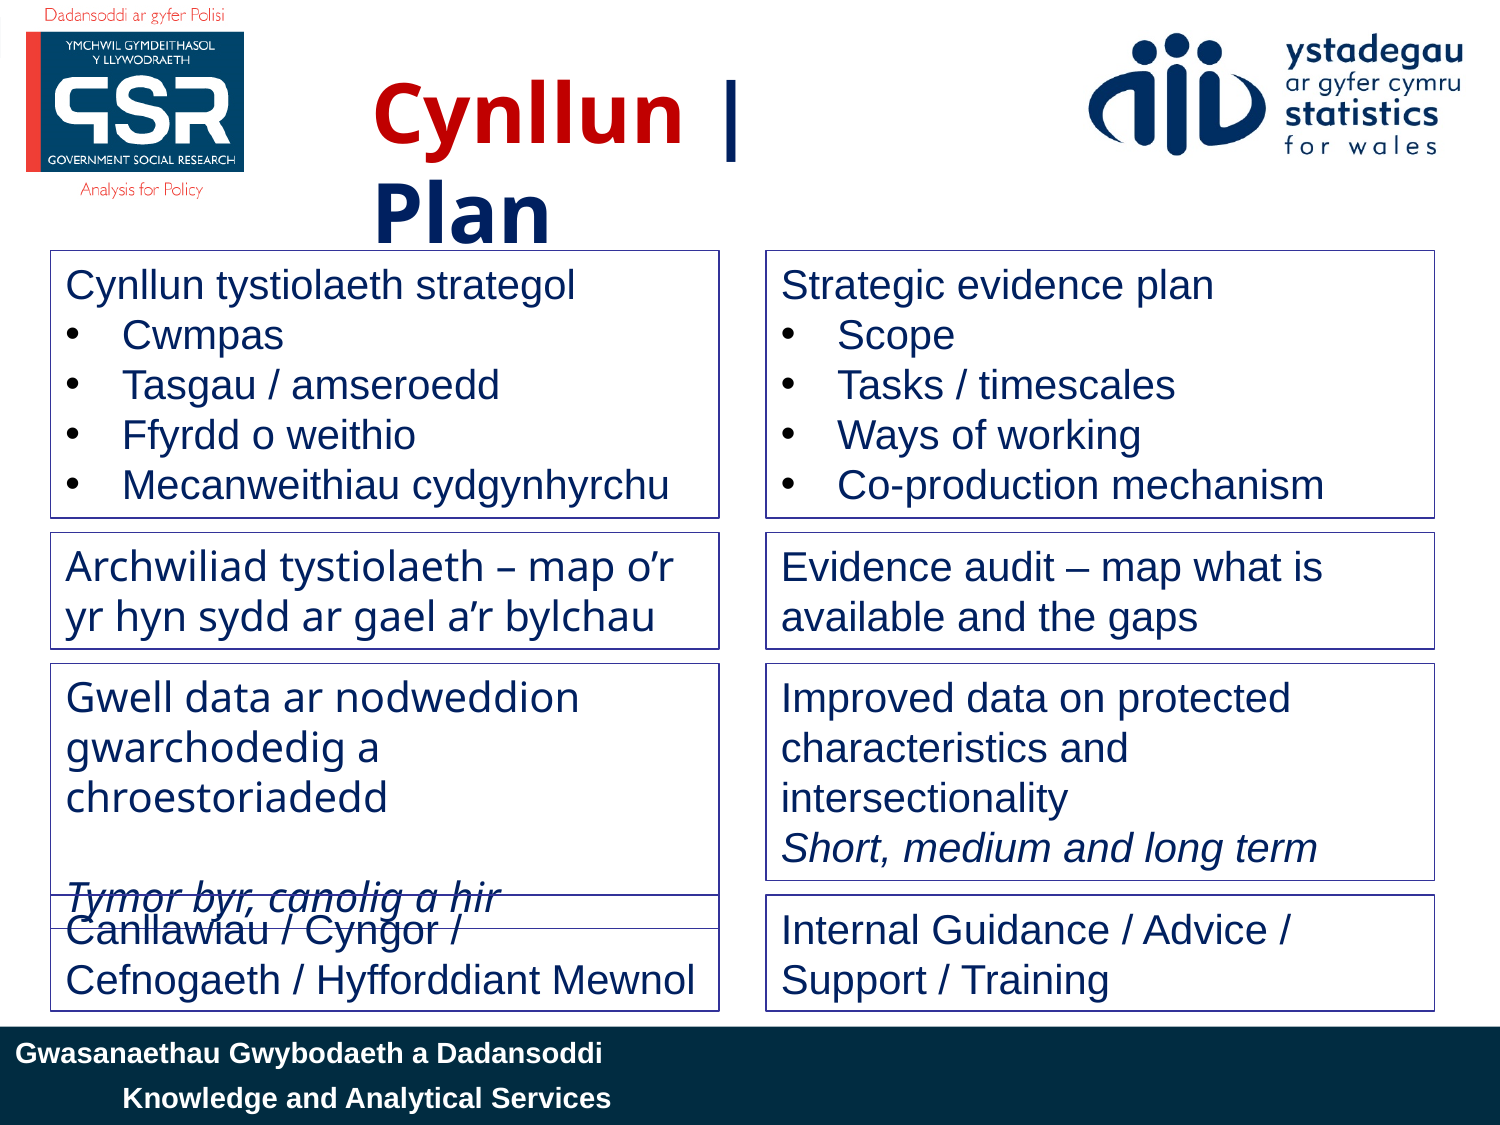

Cynllun | Plan
Cynllun tystiolaeth strategol
Cwmpas
Tasgau / amseroedd
Ffyrdd o weithio
Mecanweithiau cydgynhyrchu
Strategic evidence plan
Scope
Tasks / timescales
Ways of working
Co-production mechanism
Archwiliad tystiolaeth – map o’r yr hyn sydd ar gael a’r bylchau
Evidence audit – map what is available and the gaps
Gwell data ar nodweddion gwarchodedig a chroestoriadedd
Tymor byr, canolig a hir
Improved data on protected characteristics and intersectionality
Short, medium and long term
Canllawiau / Cyngor / Cefnogaeth / Hyfforddiant Mewnol
Internal Guidance / Advice / Support / Training
Gwasanaethau Gwybodaeth a Dadansoddi
Knowledge and Analytical Services